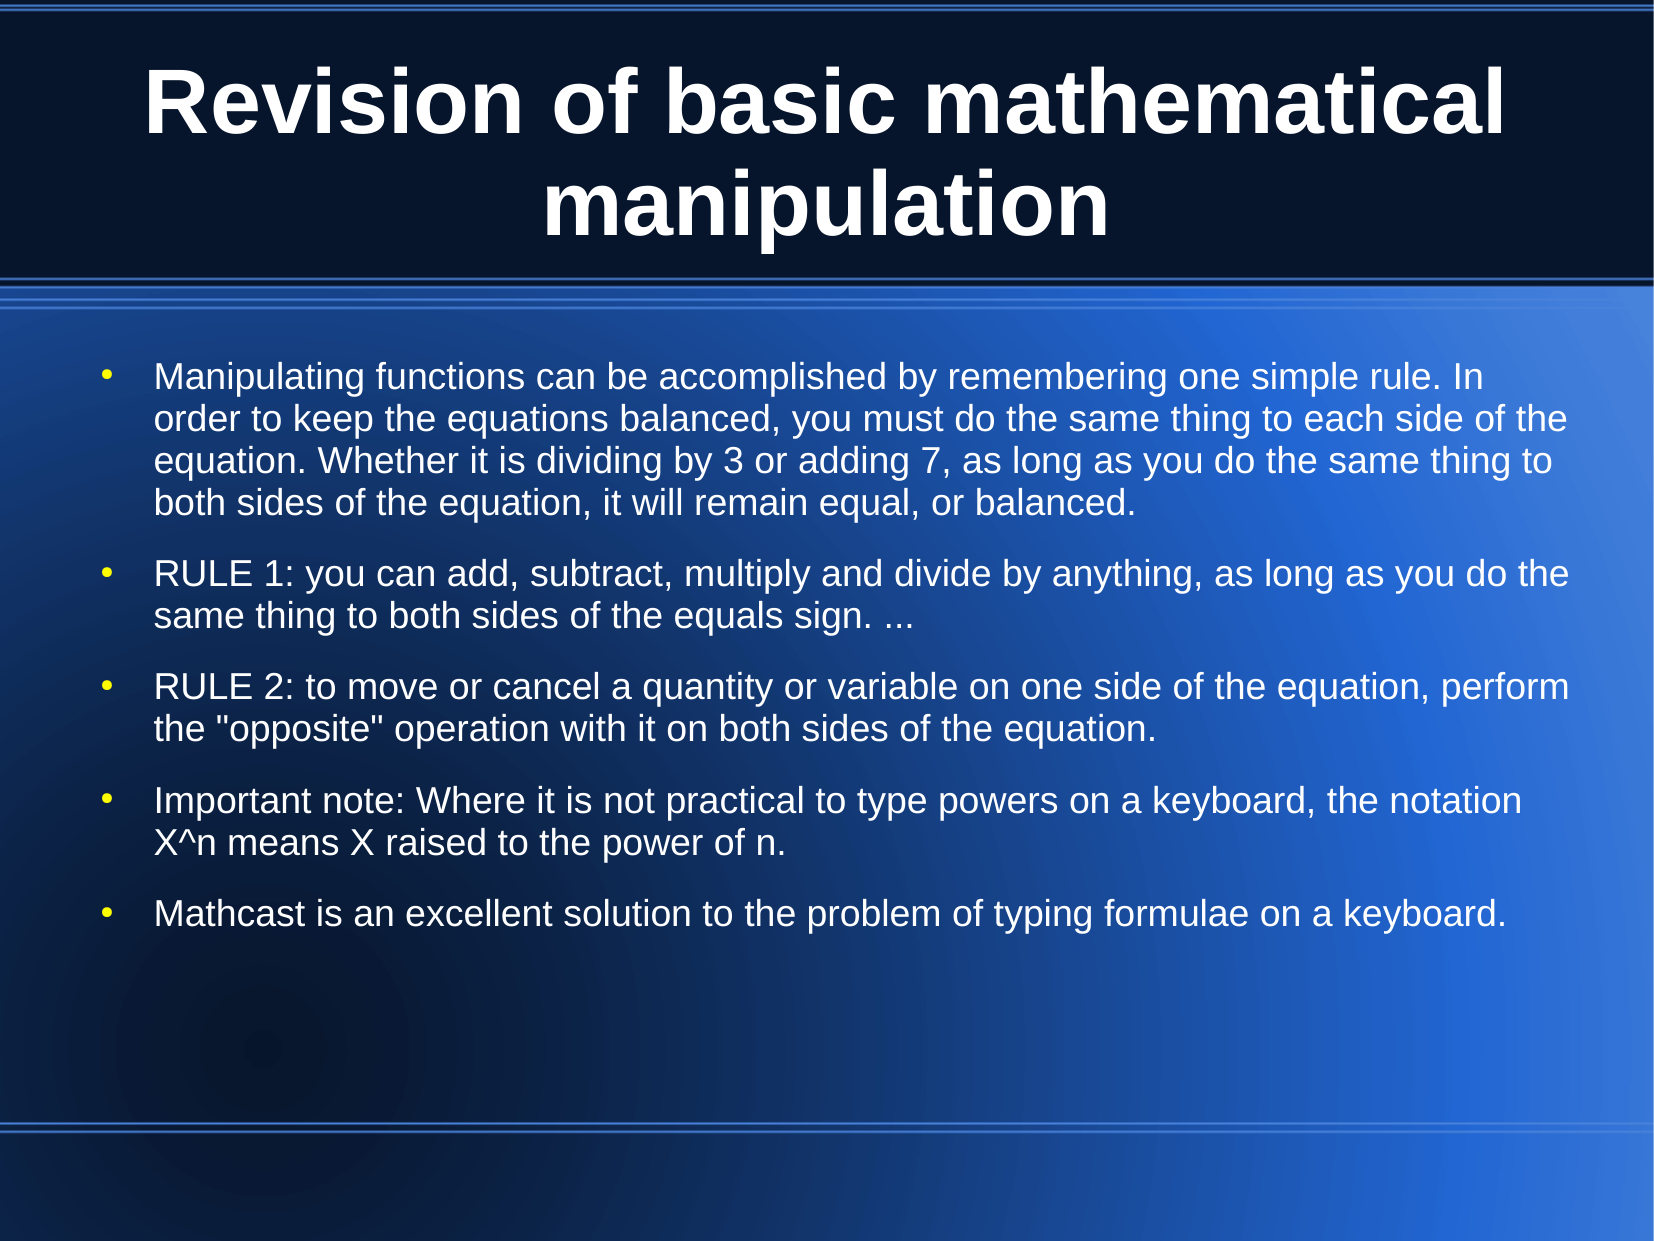

# Revision of basic mathematical manipulation
Manipulating functions can be accomplished by remembering one simple rule. In order to keep the equations balanced, you must do the same thing to each side of the equation. Whether it is dividing by 3 or adding 7, as long as you do the same thing to both sides of the equation, it will remain equal, or balanced.
RULE 1: you can add, subtract, multiply and divide by anything, as long as you do the same thing to both sides of the equals sign. ...
RULE 2: to move or cancel a quantity or variable on one side of the equation, perform the "opposite" operation with it on both sides of the equation.
Important note: Where it is not practical to type powers on a keyboard, the notation X^n means X raised to the power of n.
Mathcast is an excellent solution to the problem of typing formulae on a keyboard.